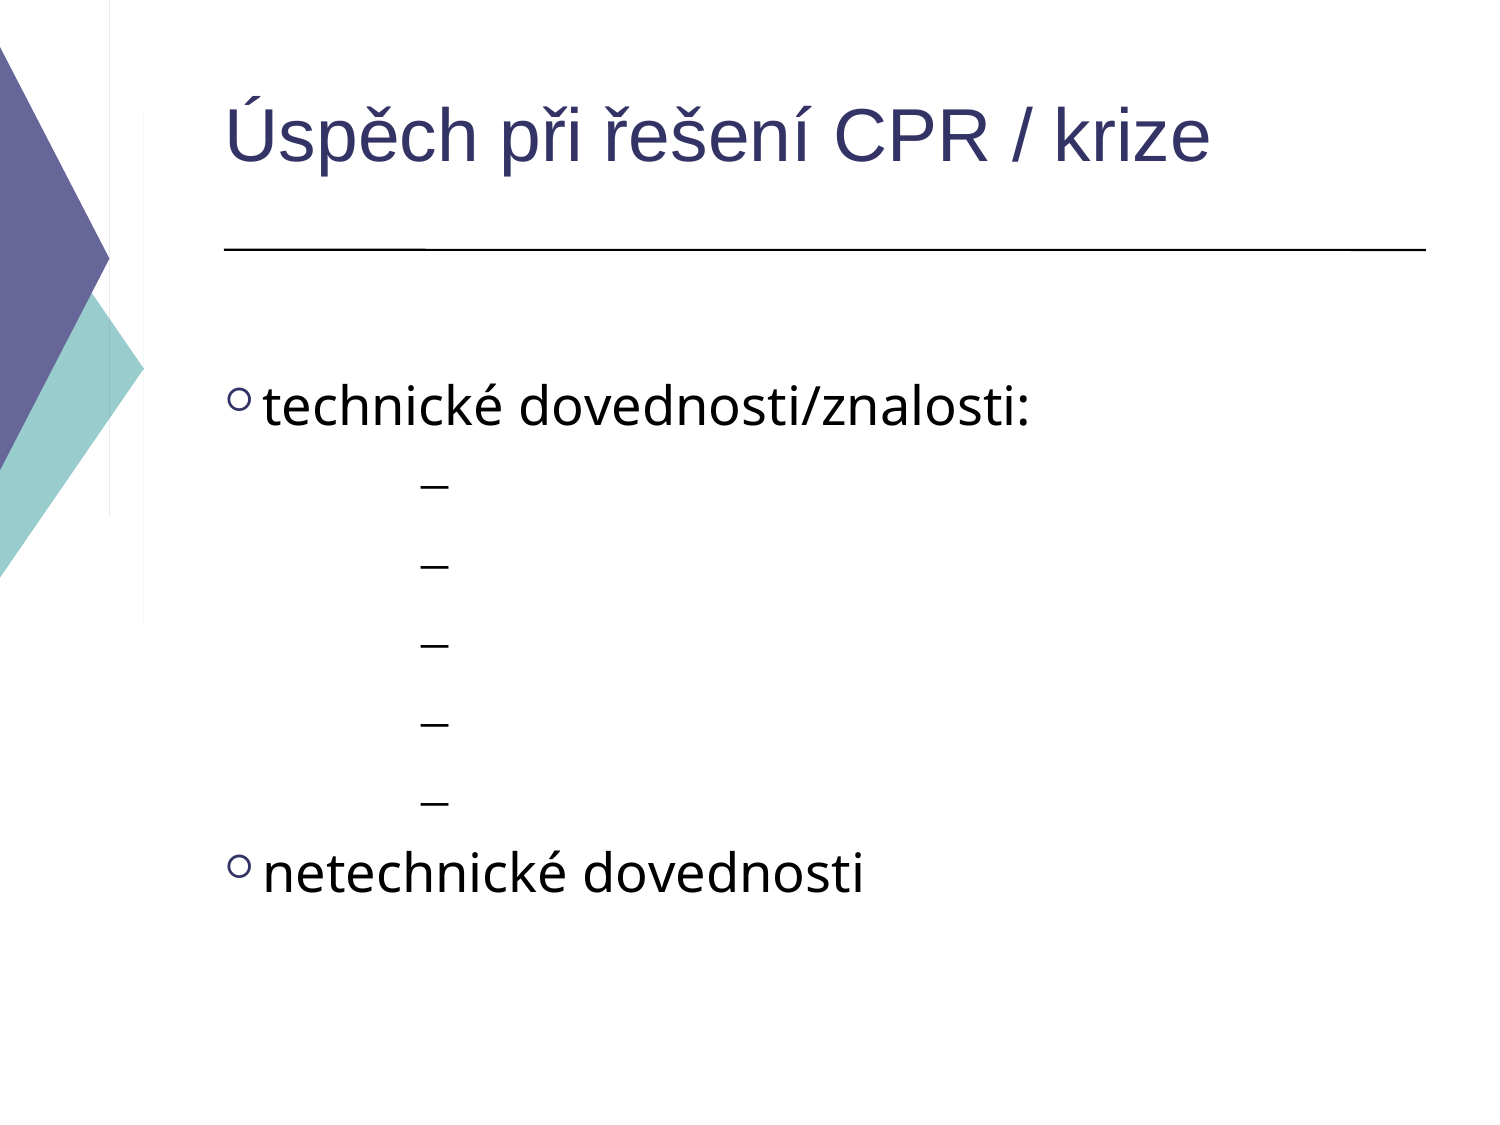

# Úspěch při řešení CPR / krize
technické dovednosti/znalosti:
netechnické dovednosti